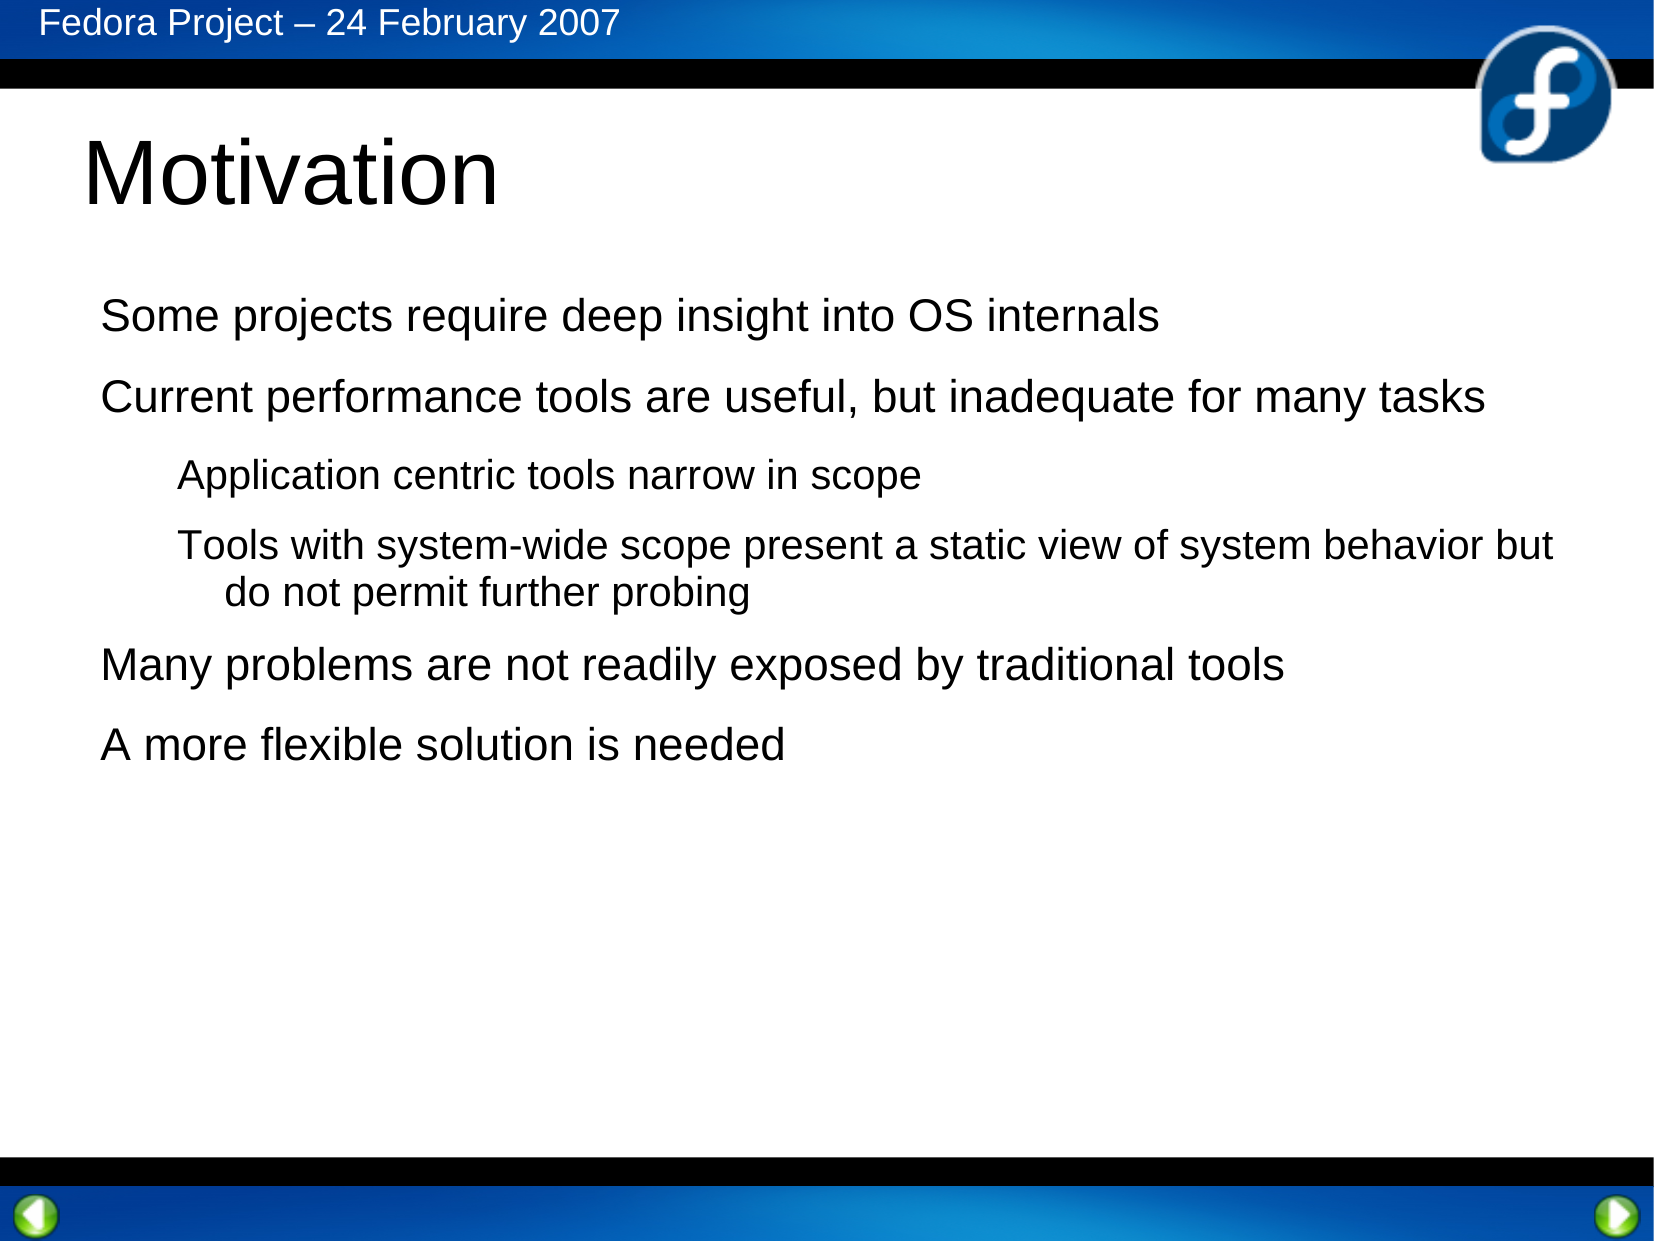

# Motivation
Some projects require deep insight into OS internals
Current performance tools are useful, but inadequate for many tasks
Application centric tools narrow in scope
Tools with system-wide scope present a static view of system behavior but do not permit further probing
Many problems are not readily exposed by traditional tools
A more flexible solution is needed